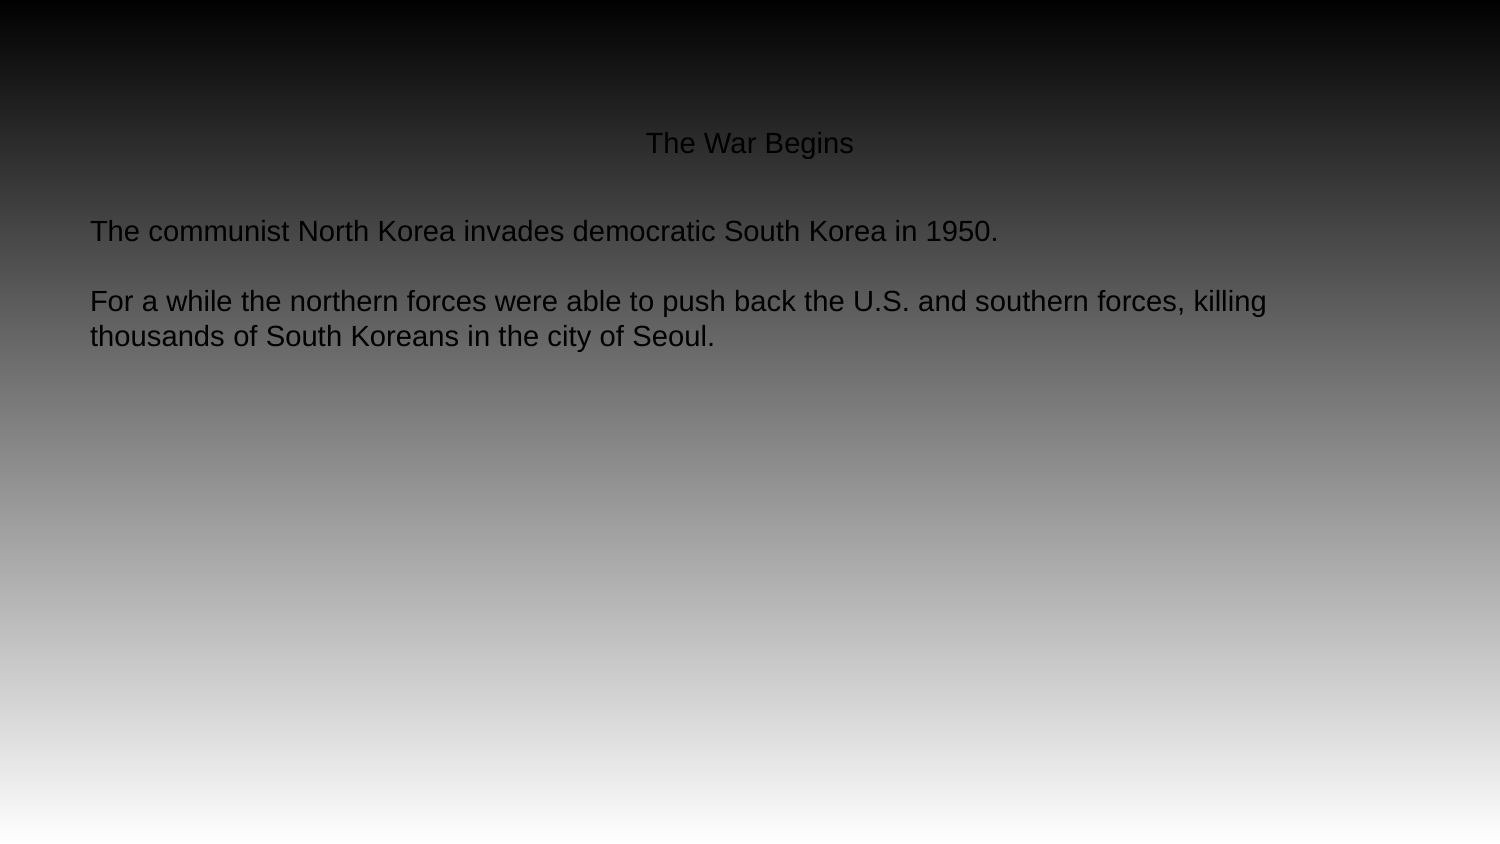

# The War Begins
The communist North Korea invades democratic South Korea in 1950.
For a while the northern forces were able to push back the U.S. and southern forces, killing thousands of South Koreans in the city of Seoul.